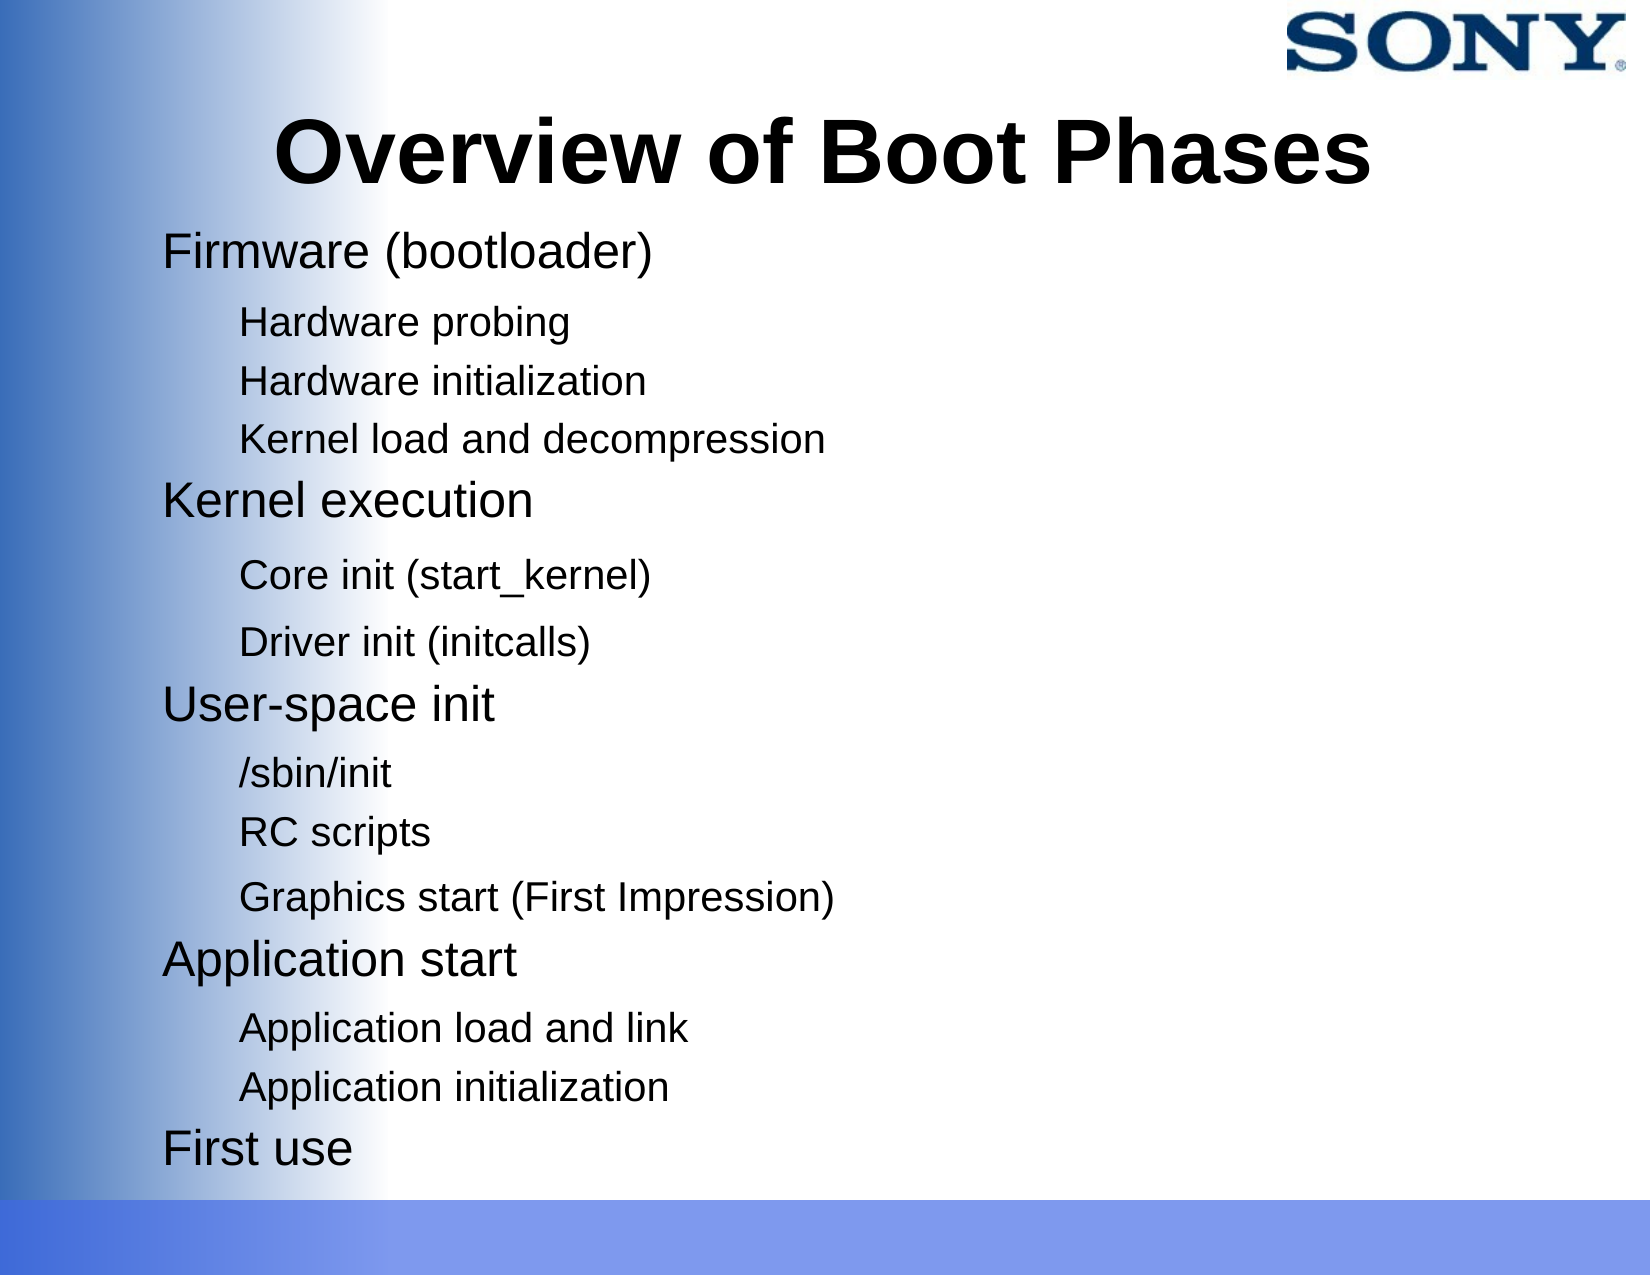

# Overview of Boot Phases
Firmware (bootloader)‏
Hardware probing
Hardware initialization
Kernel load and decompression
Kernel execution
Core init (start_kernel)‏
Driver init (initcalls)‏
User-space init
/sbin/init
RC scripts
Graphics start (First Impression)‏
Application start
Application load and link
Application initialization
First use